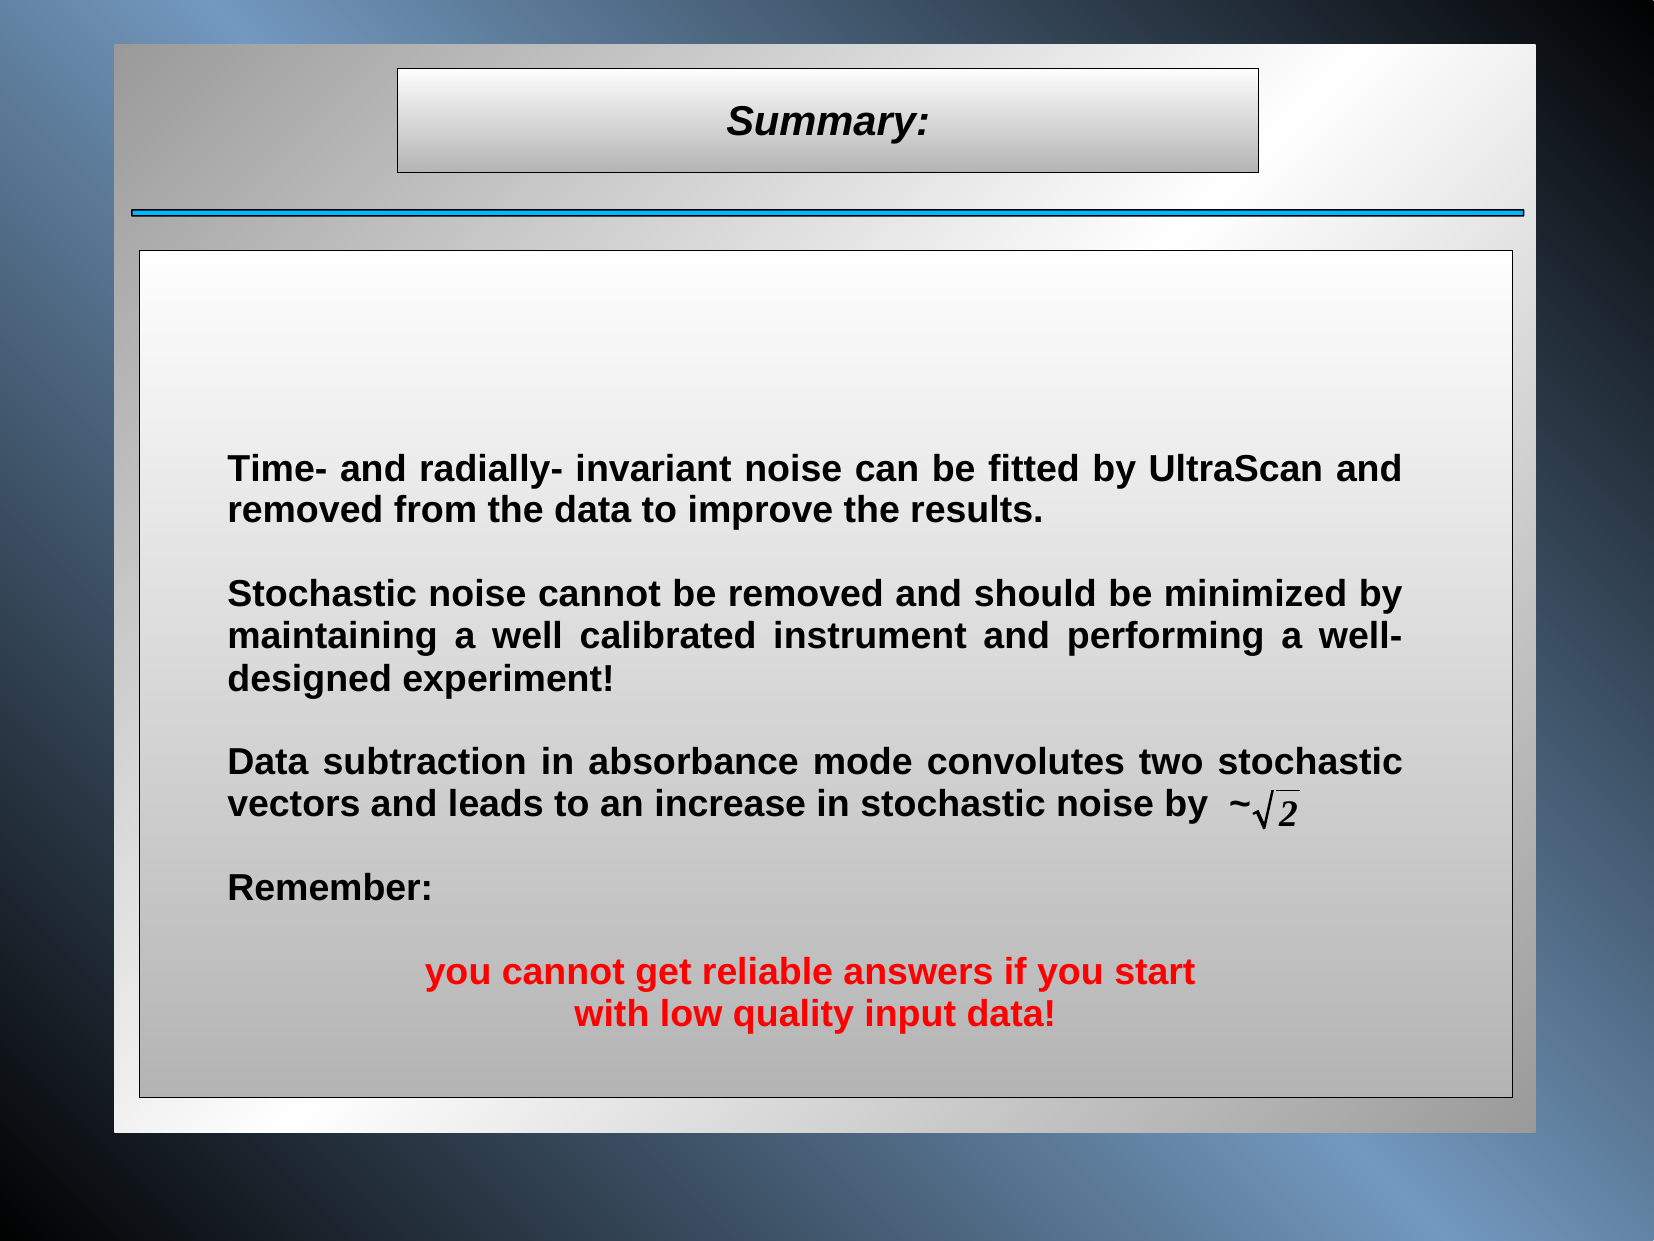

Summary:
Time- and radially- invariant noise can be fitted by UltraScan and removed from the data to improve the results.
Stochastic noise cannot be removed and should be minimized by maintaining a well calibrated instrument and performing a well-designed experiment!
Data subtraction in absorbance mode convolutes two stochastic vectors and leads to an increase in stochastic noise by ~
Remember:
you cannot get reliable answers if you start
with low quality input data!